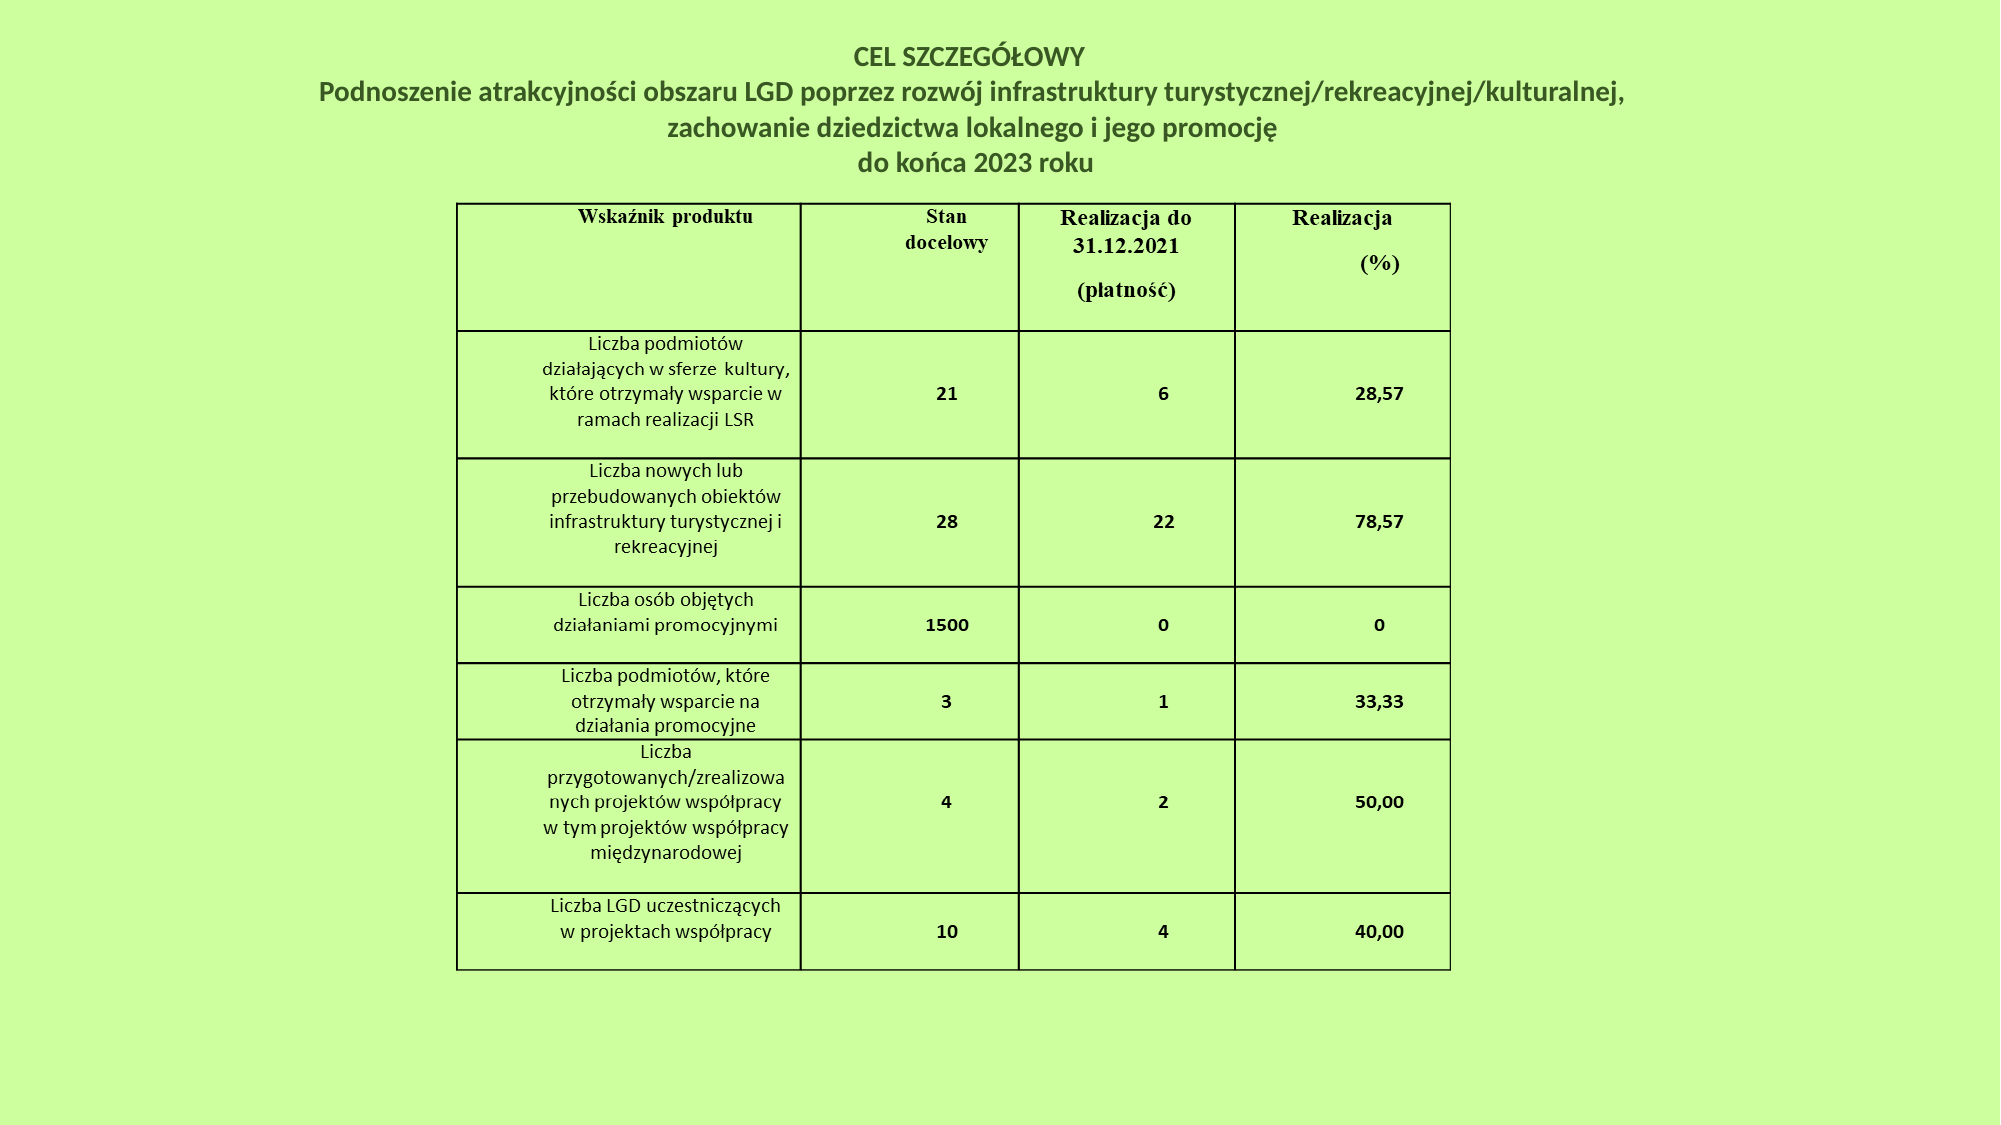

# CEL SZCZEGÓŁOWY Podnoszenie atrakcyjności obszaru LGD poprzez rozwój infrastruktury turystycznej/rekreacyjnej/kulturalnej, zachowanie dziedzictwa lokalnego i jego promocję do końca 2023 roku